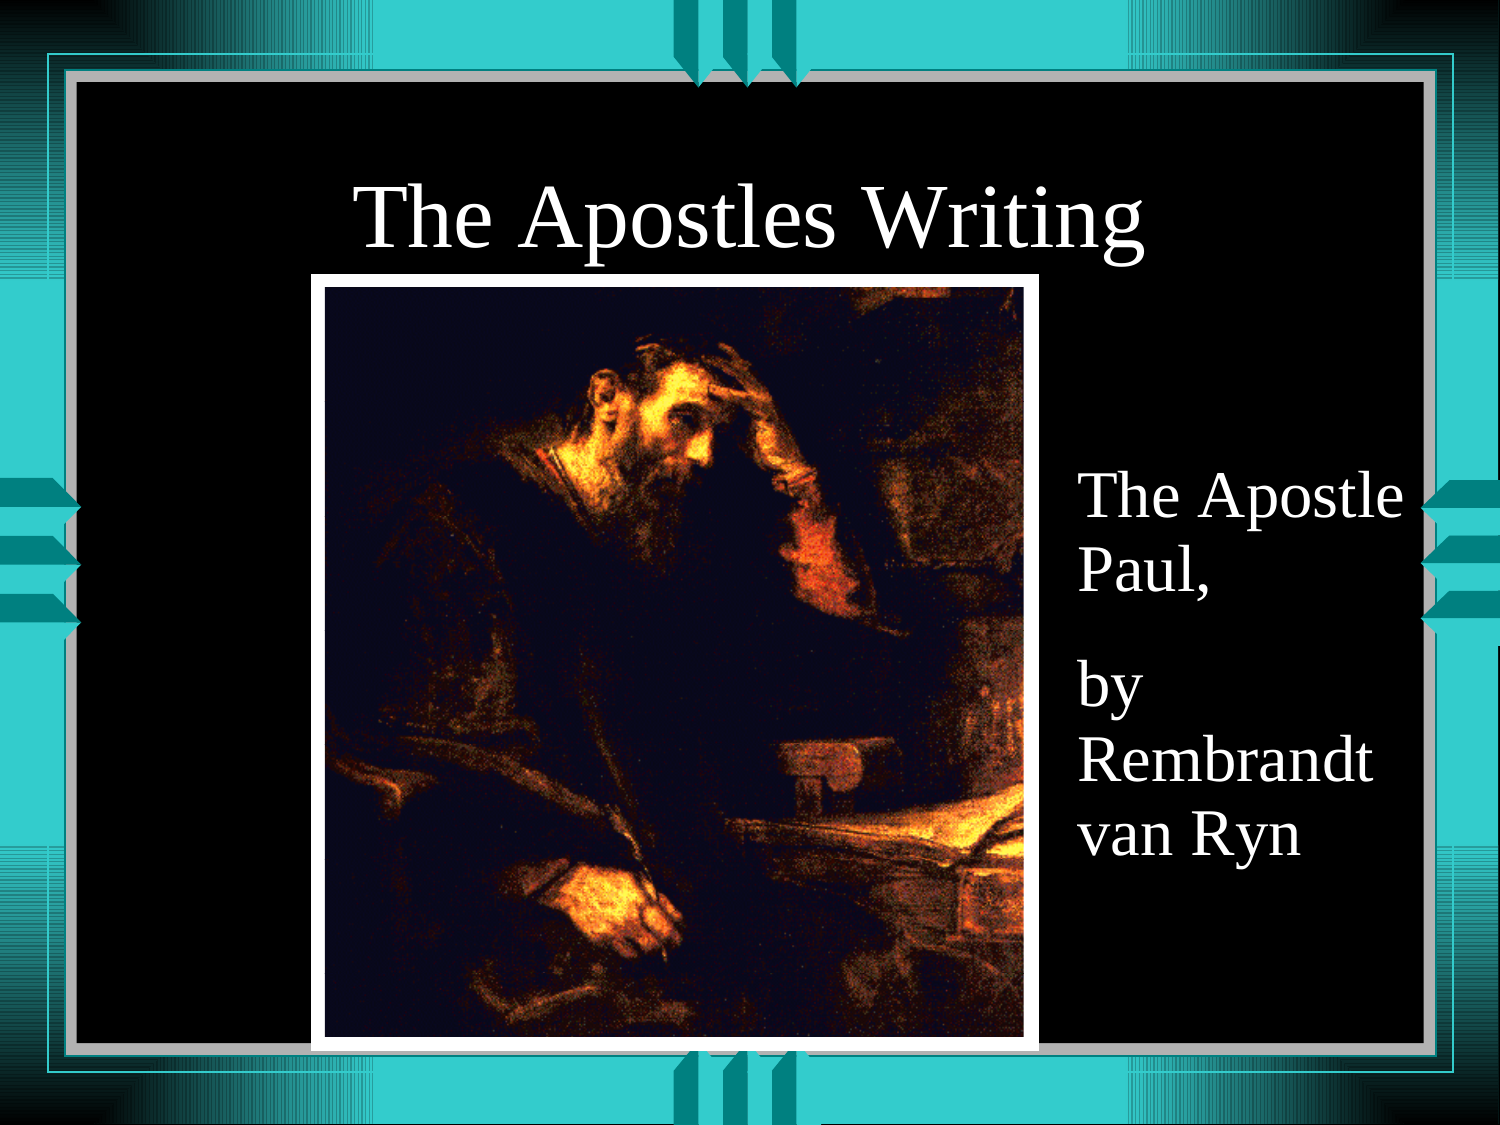

# The Apostles Writing
The Apostle Paul,
by Rembrandt van Ryn